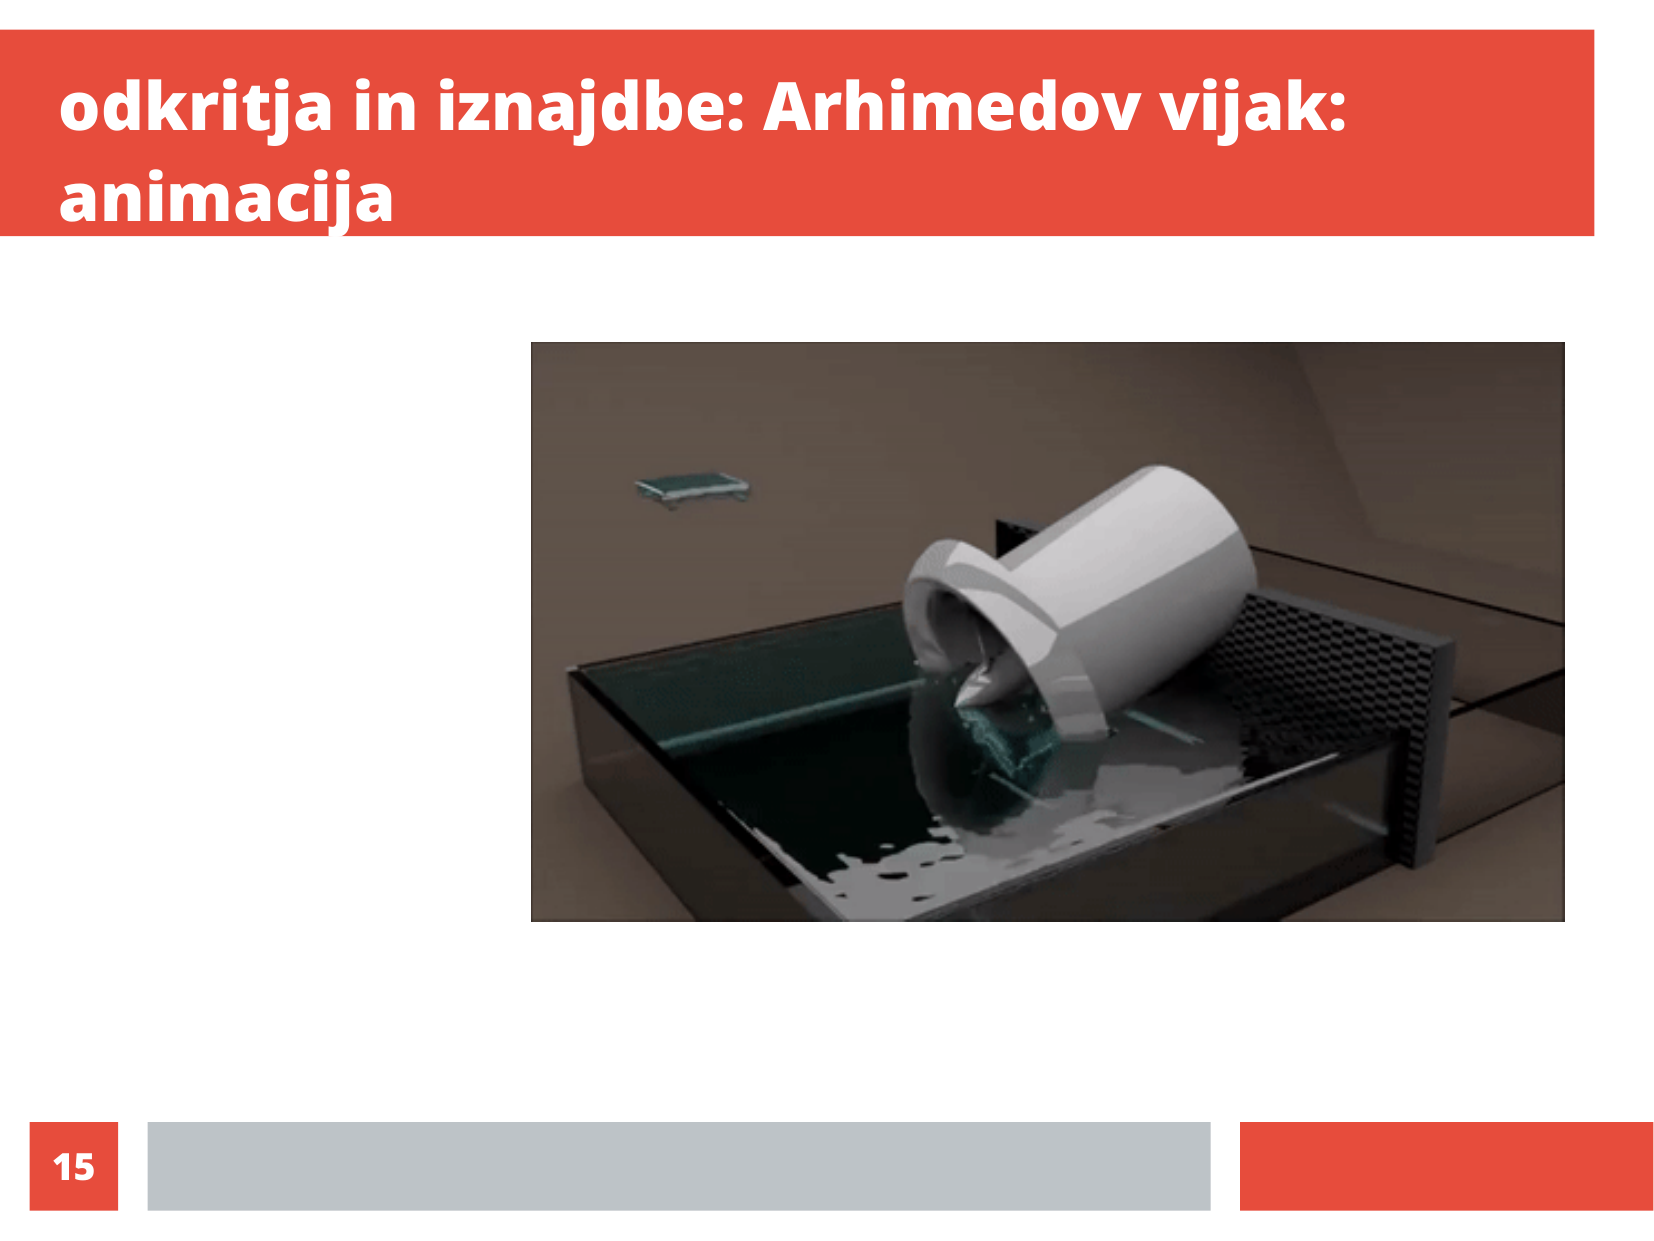

# odkritja in iznajdbe: Arhimedov vijak: animacija
15